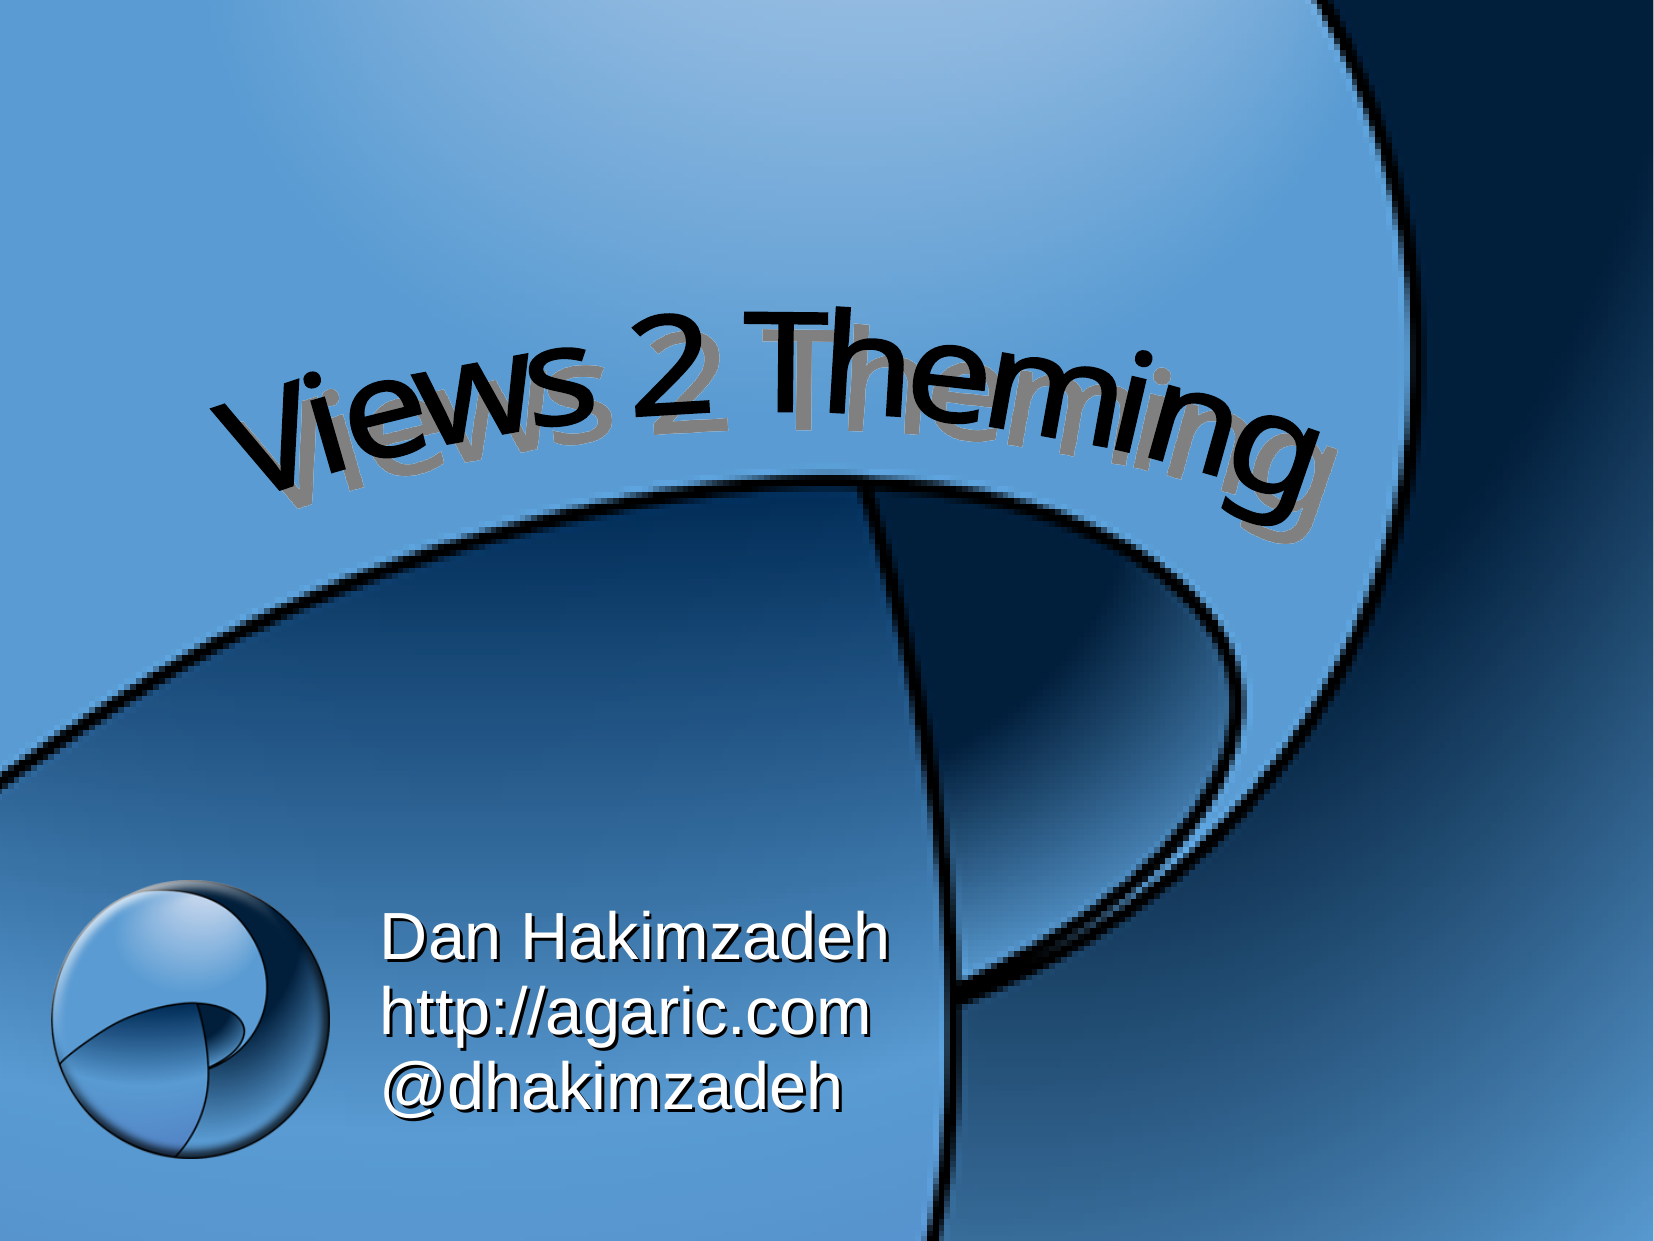

Views 2 Theming
Dan Hakimzadeh
http://agaric.com
@dhakimzadeh